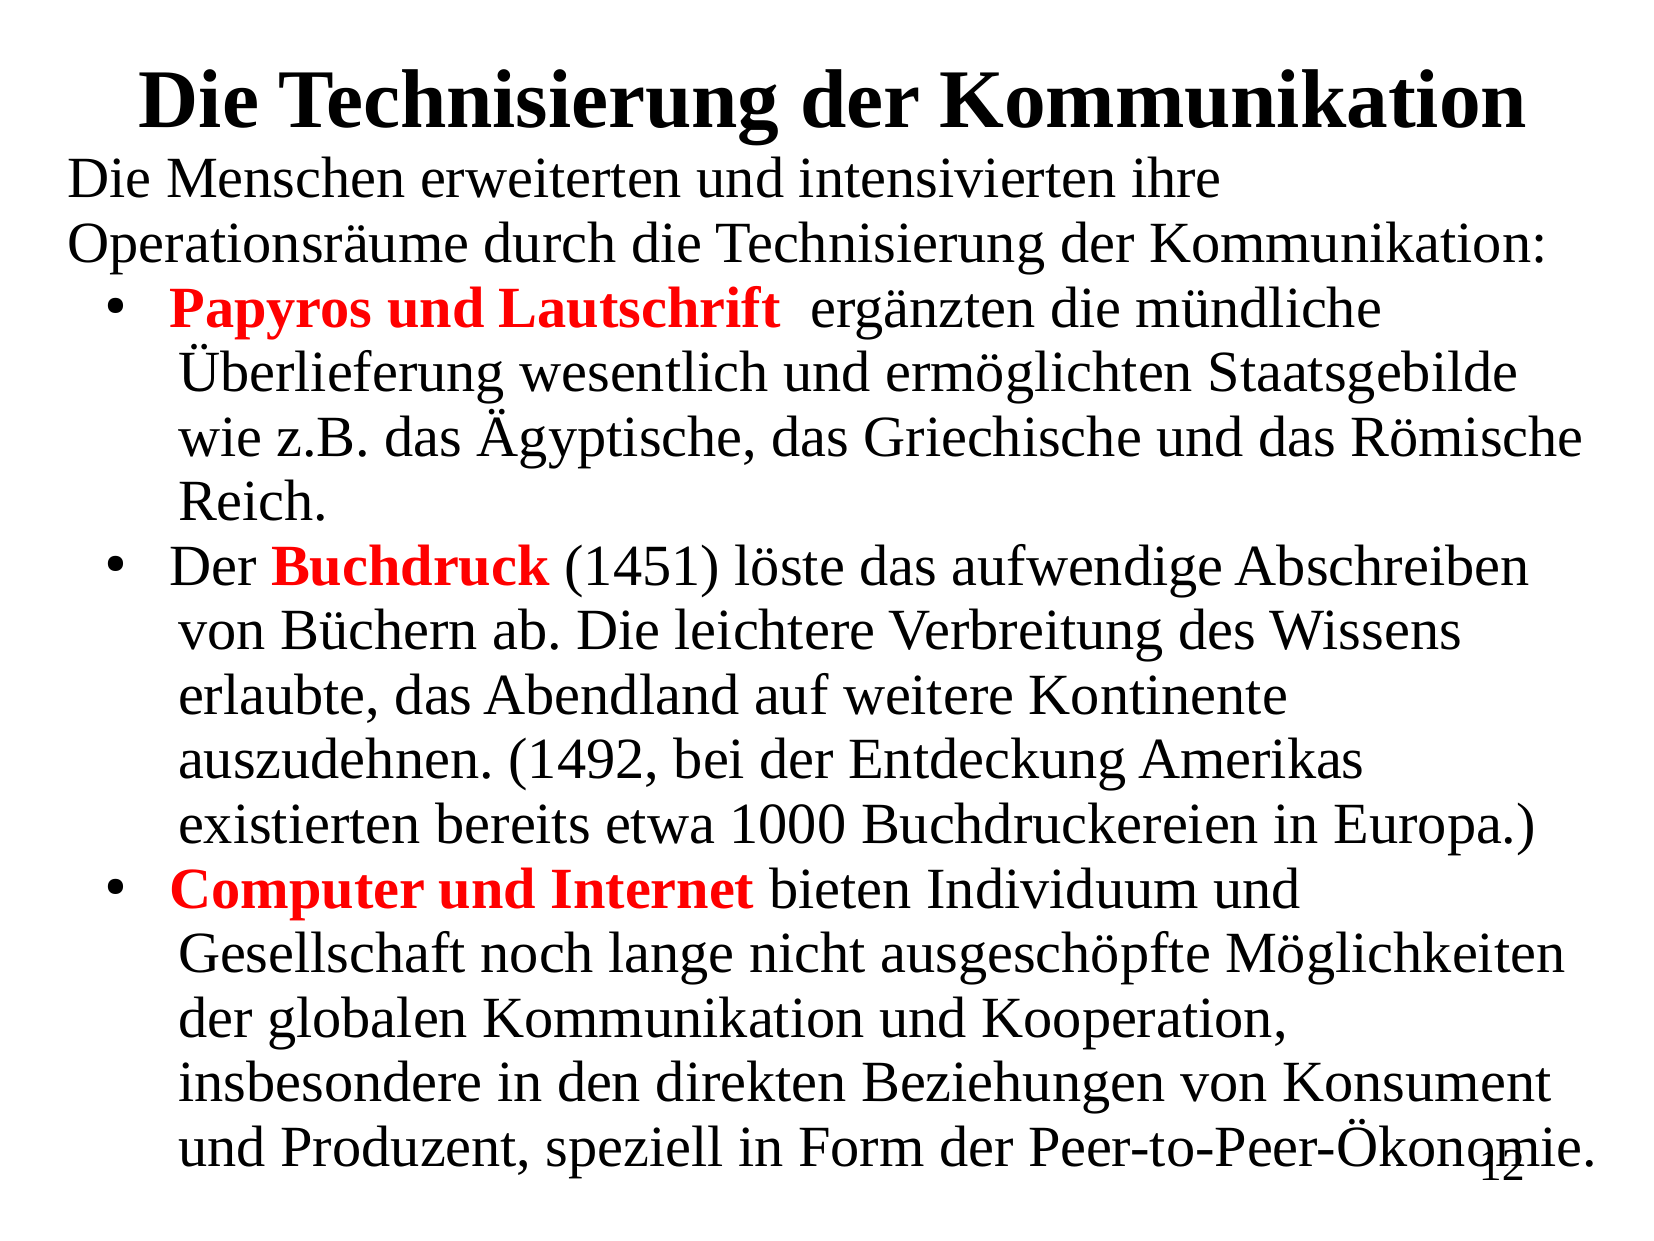

Die Technisierung der Kommunikation
Die Menschen erweiterten und intensivierten ihre Operationsräume durch die Technisierung der Kommunikation:
 Papyros und Lautschrift ergänzten die mündliche Überlieferung wesentlich und ermöglichten Staatsgebilde wie z.B. das Ägyptische, das Griechische und das Römische Reich.
 Der Buchdruck (1451) löste das aufwendige Abschreiben von Büchern ab. Die leichtere Verbreitung des Wissens erlaubte, das Abendland auf weitere Kontinente auszudehnen. (1492, bei der Entdeckung Amerikas existierten bereits etwa 1000 Buchdruckereien in Europa.)
 Computer und Internet bieten Individuum und Gesellschaft noch lange nicht ausgeschöpfte Möglichkeiten der globalen Kommunikation und Kooperation, insbesondere in den direkten Beziehungen von Konsument und Produzent, speziell in Form der Peer-to-Peer-Ökonomie.